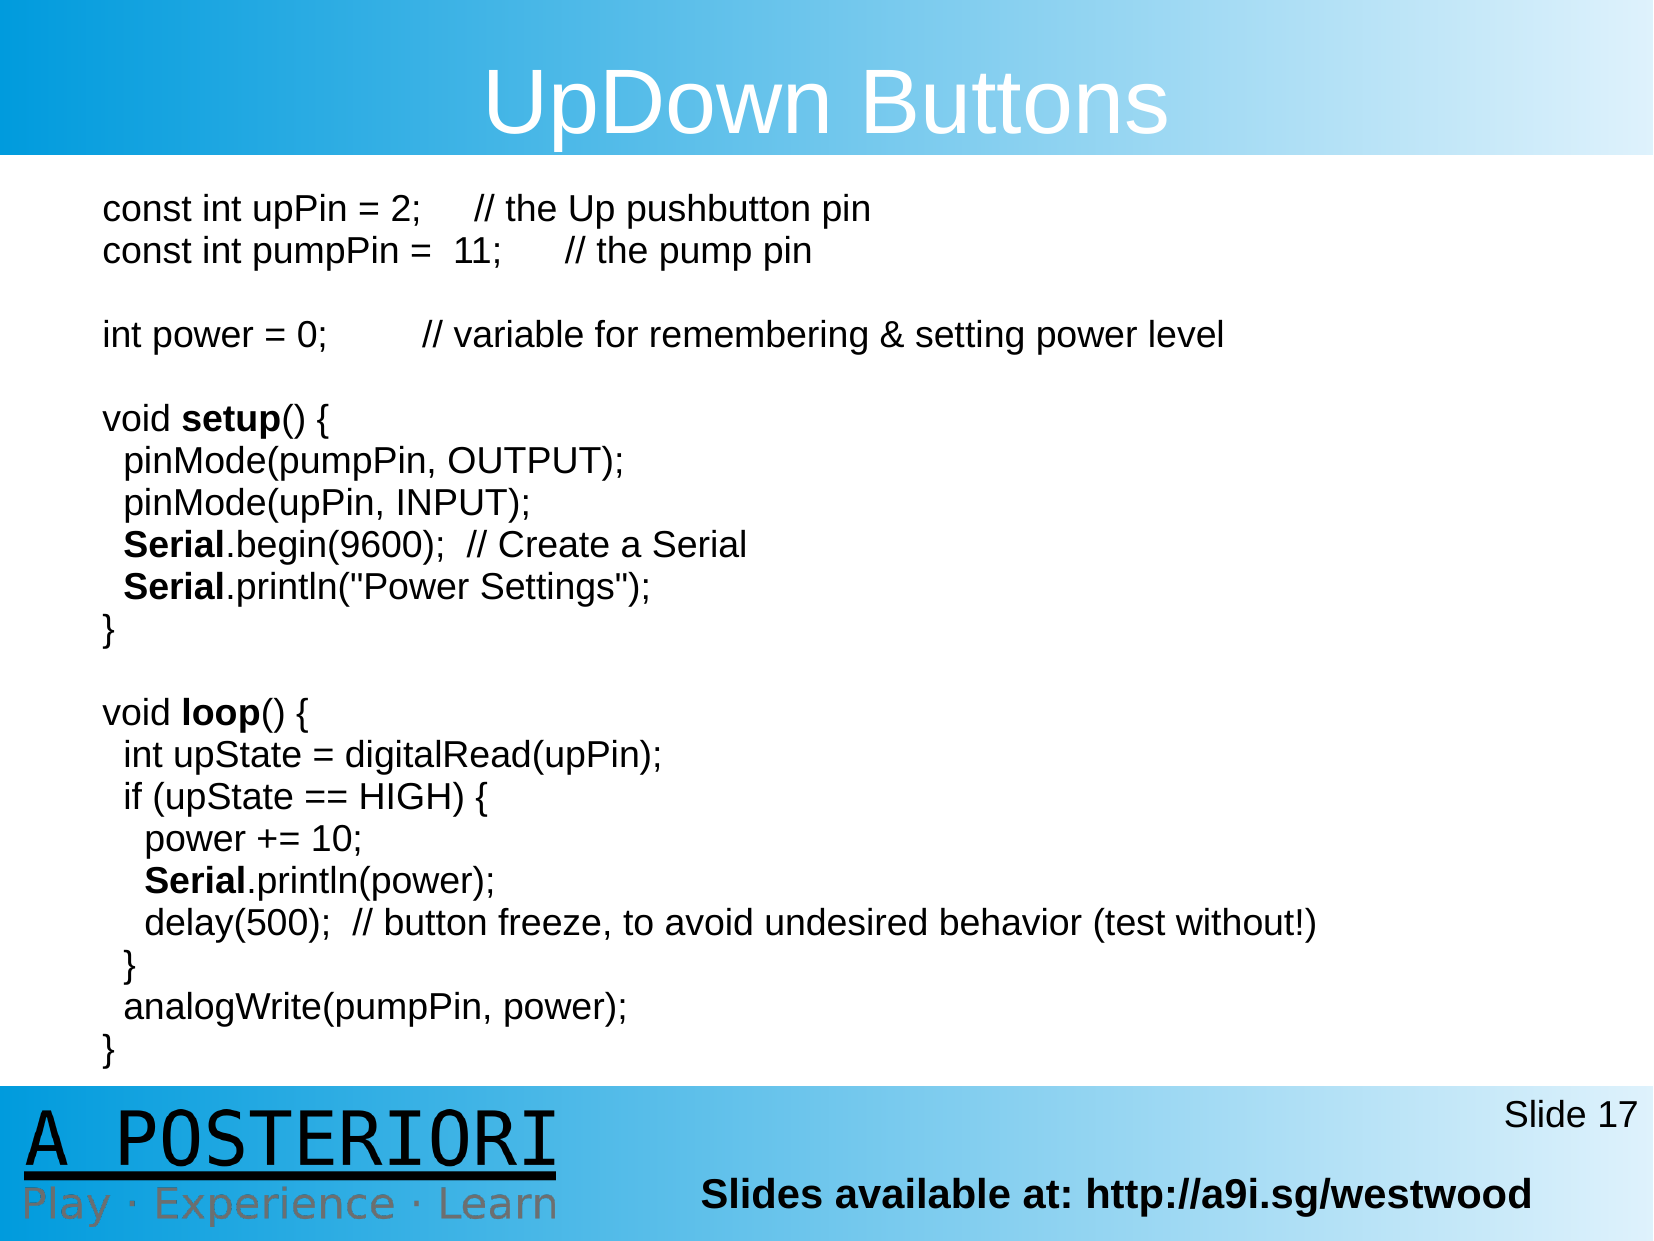

# UpDown Buttons
const int upPin = 2; // the Up pushbutton pin
const int pumpPin = 11; // the pump pin
int power = 0; // variable for remembering & setting power level
void setup() {
 pinMode(pumpPin, OUTPUT);
 pinMode(upPin, INPUT);
 Serial.begin(9600); // Create a Serial
 Serial.println("Power Settings");
}
void loop() {
 int upState = digitalRead(upPin);
 if (upState == HIGH) {
 power += 10;
 Serial.println(power);
 delay(500); // button freeze, to avoid undesired behavior (test without!)
 }
 analogWrite(pumpPin, power);
}